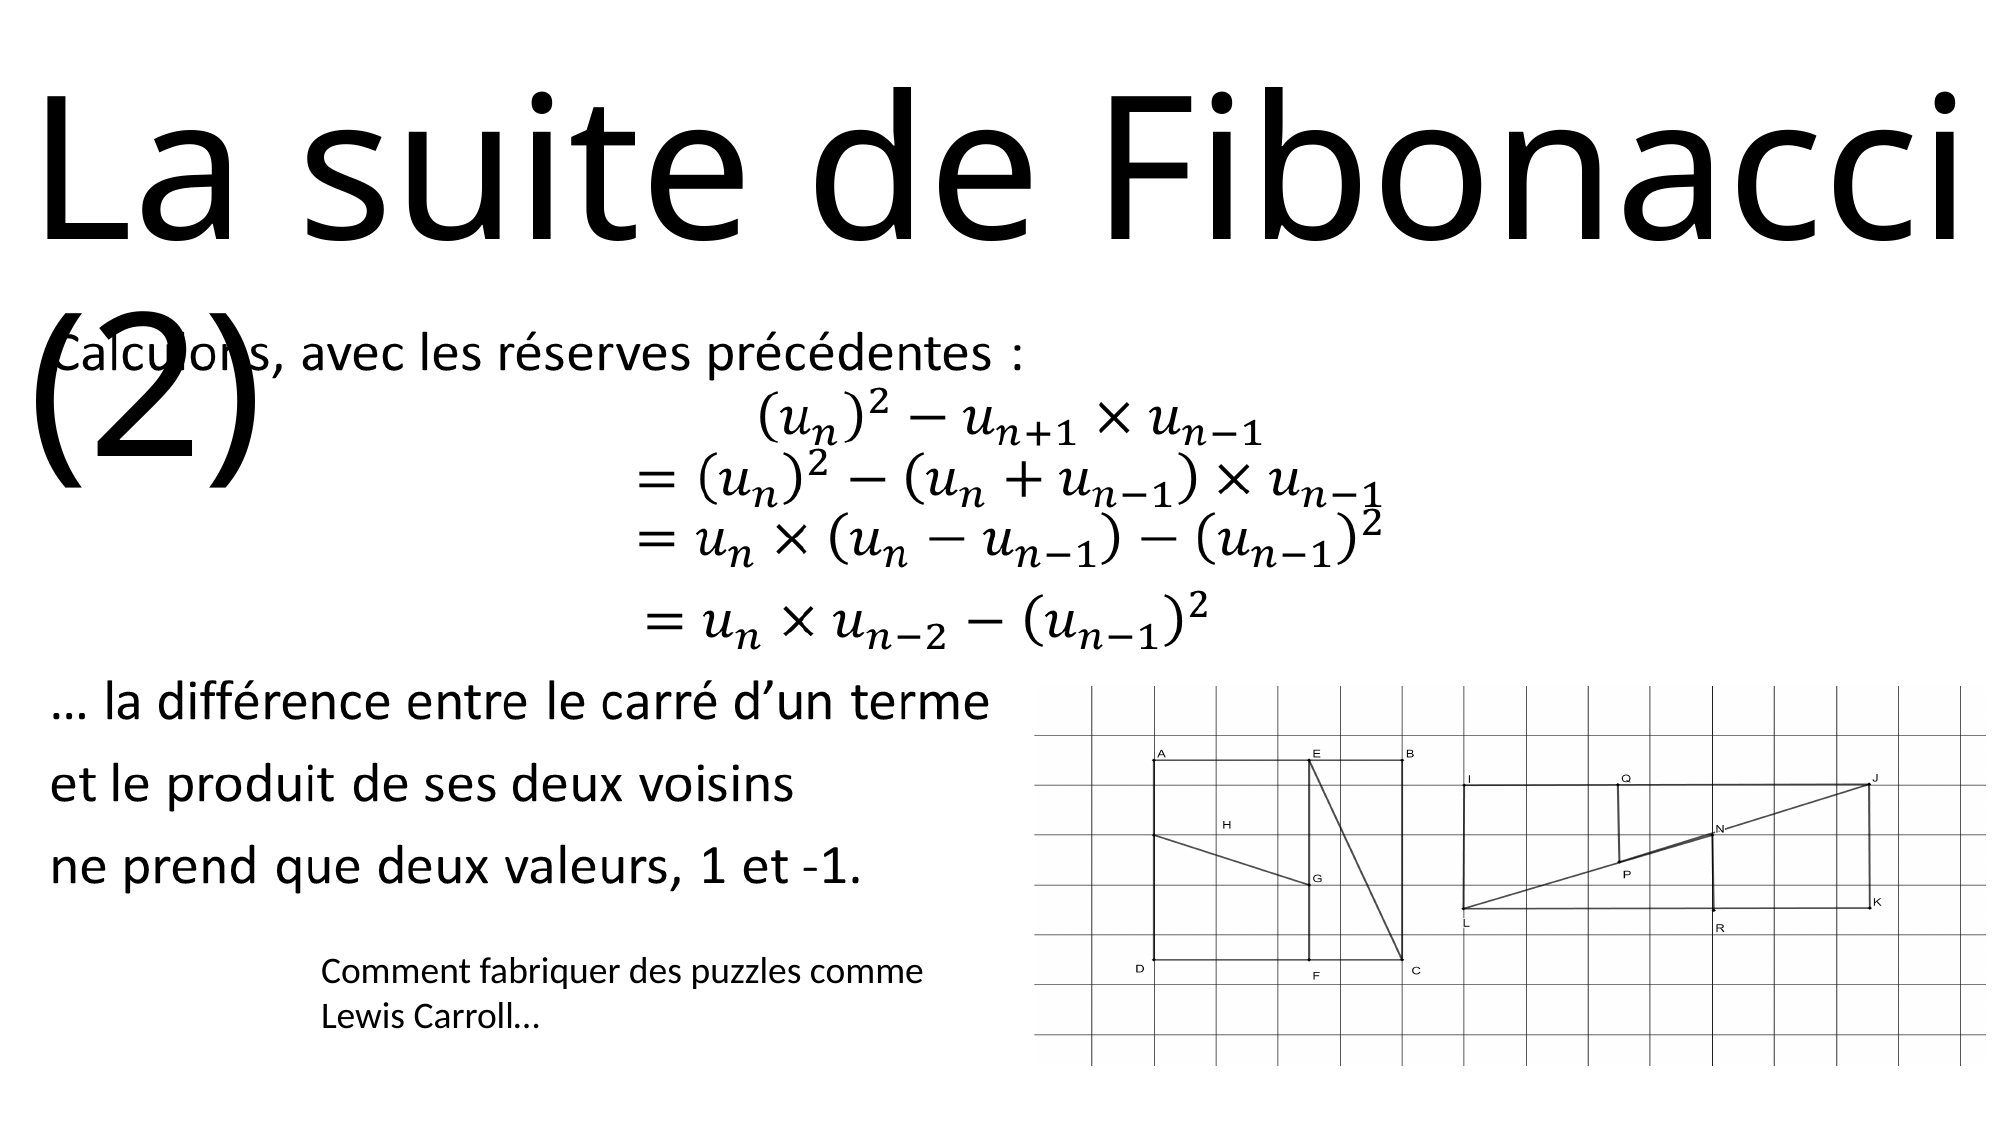

# La suite de Fibonacci (2)
Comment fabriquer des puzzles comme Lewis Carroll…